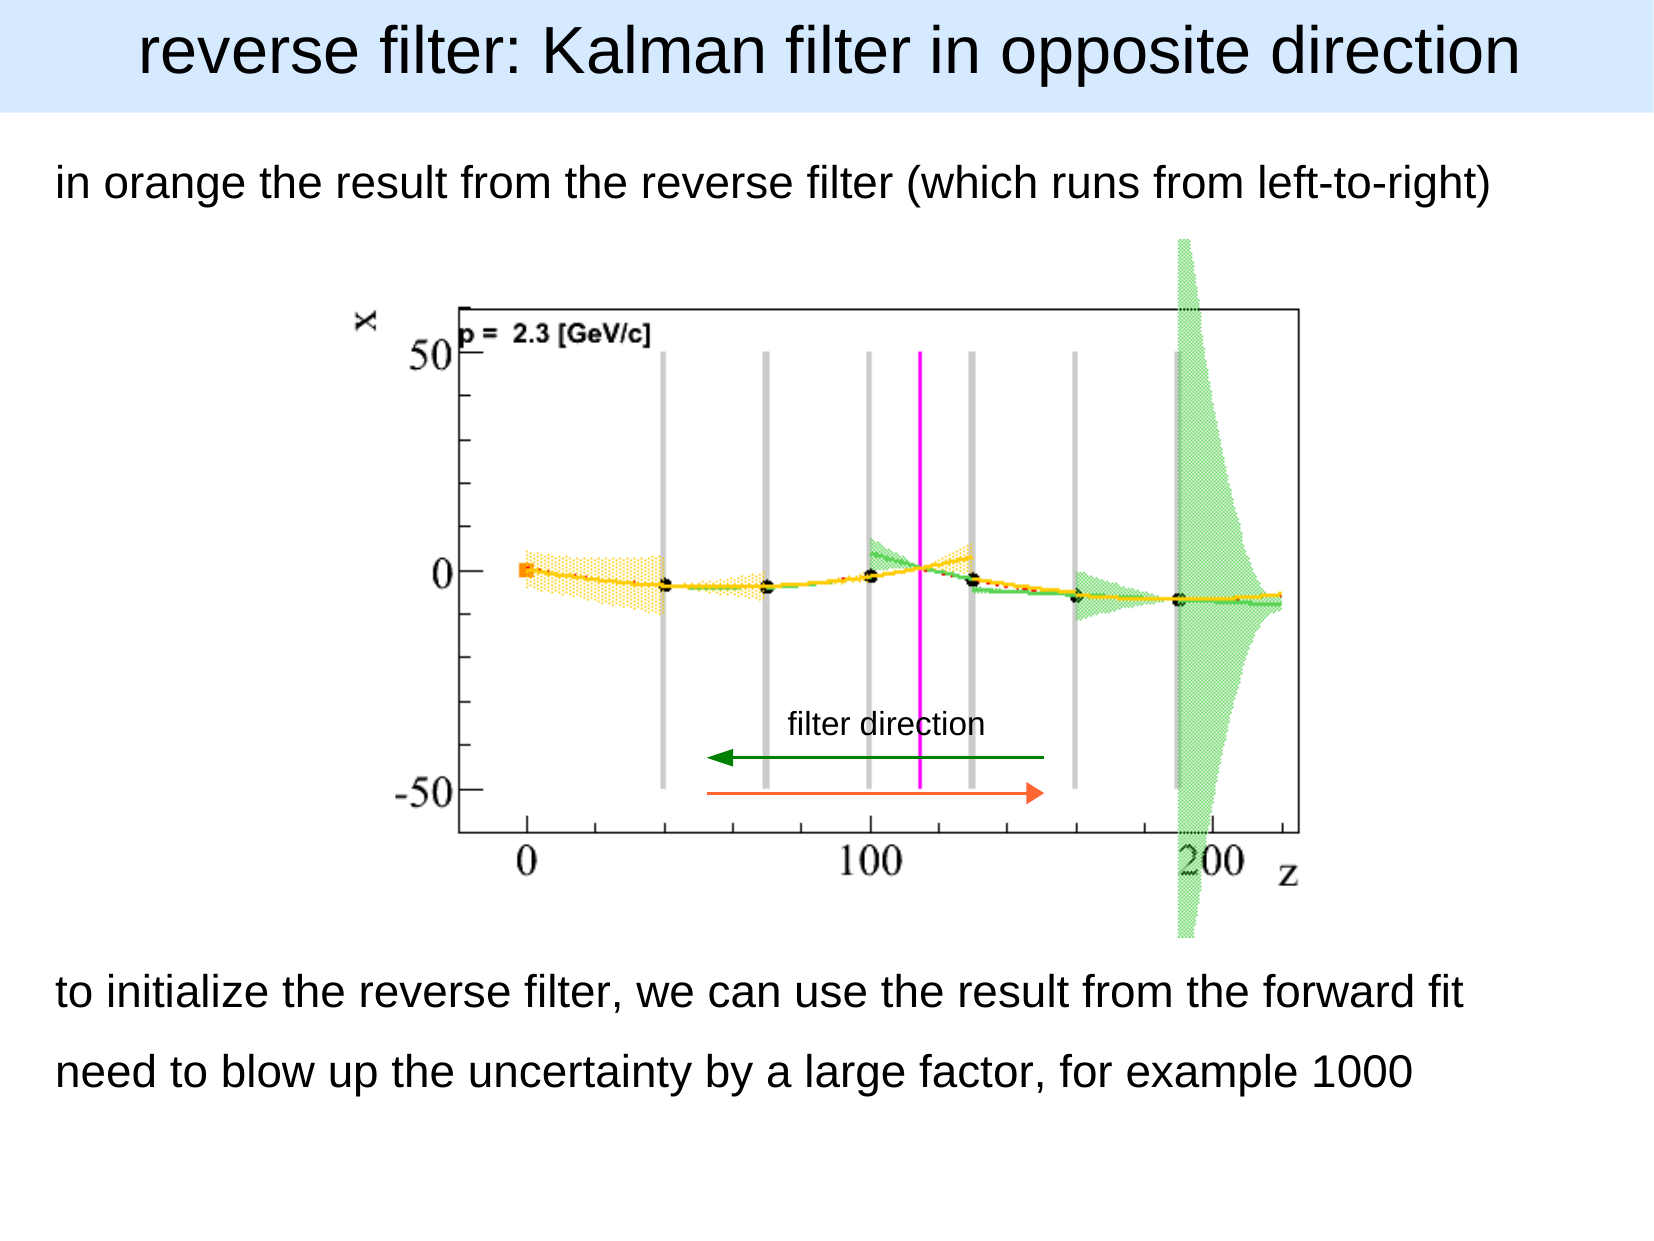

# reverse filter: Kalman filter in opposite direction
in orange the result from the reverse filter (which runs from left-to-right)
filter direction
to initialize the reverse filter, we can use the result from the forward fit
need to blow up the uncertainty by a large factor, for example 1000